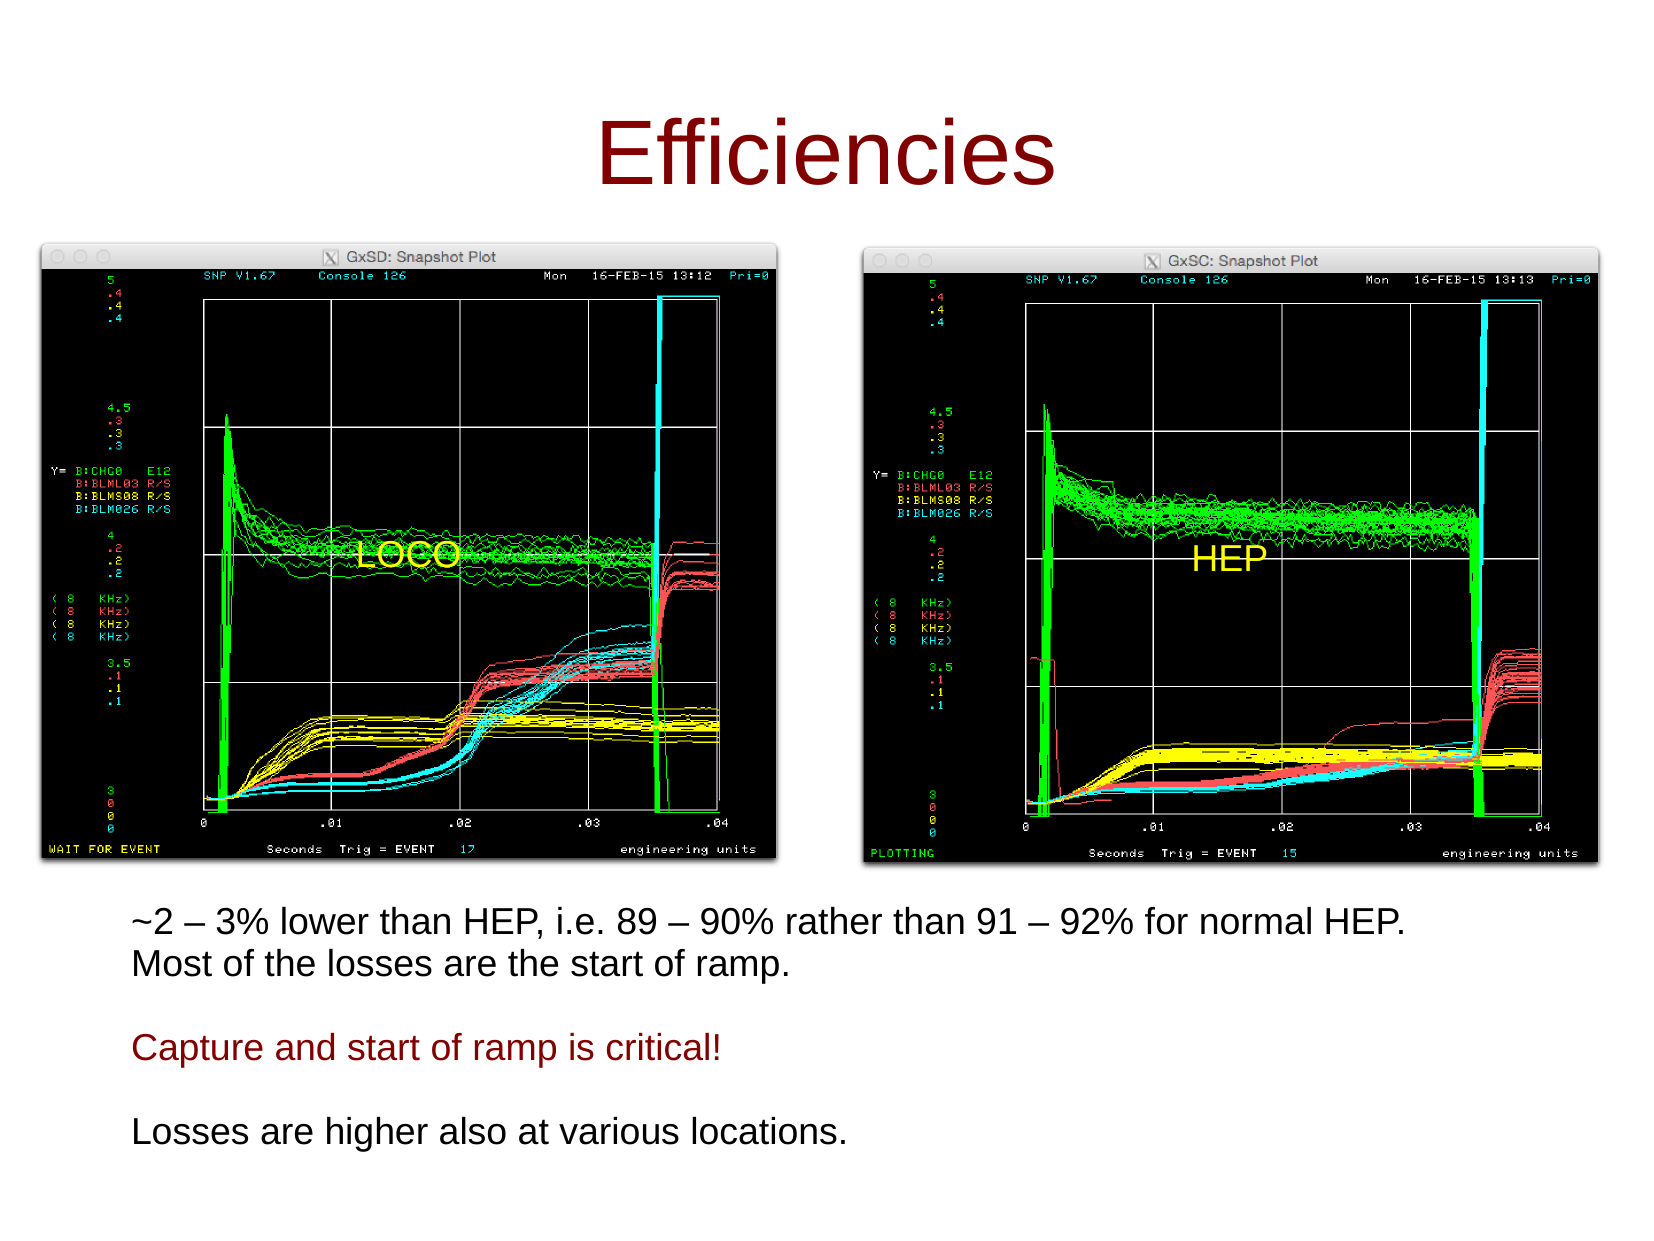

# Efficiencies
LOCO
HEP
~2 – 3% lower than HEP, i.e. 89 – 90% rather than 91 – 92% for normal HEP.
Most of the losses are the start of ramp.
Capture and start of ramp is critical!
Losses are higher also at various locations.